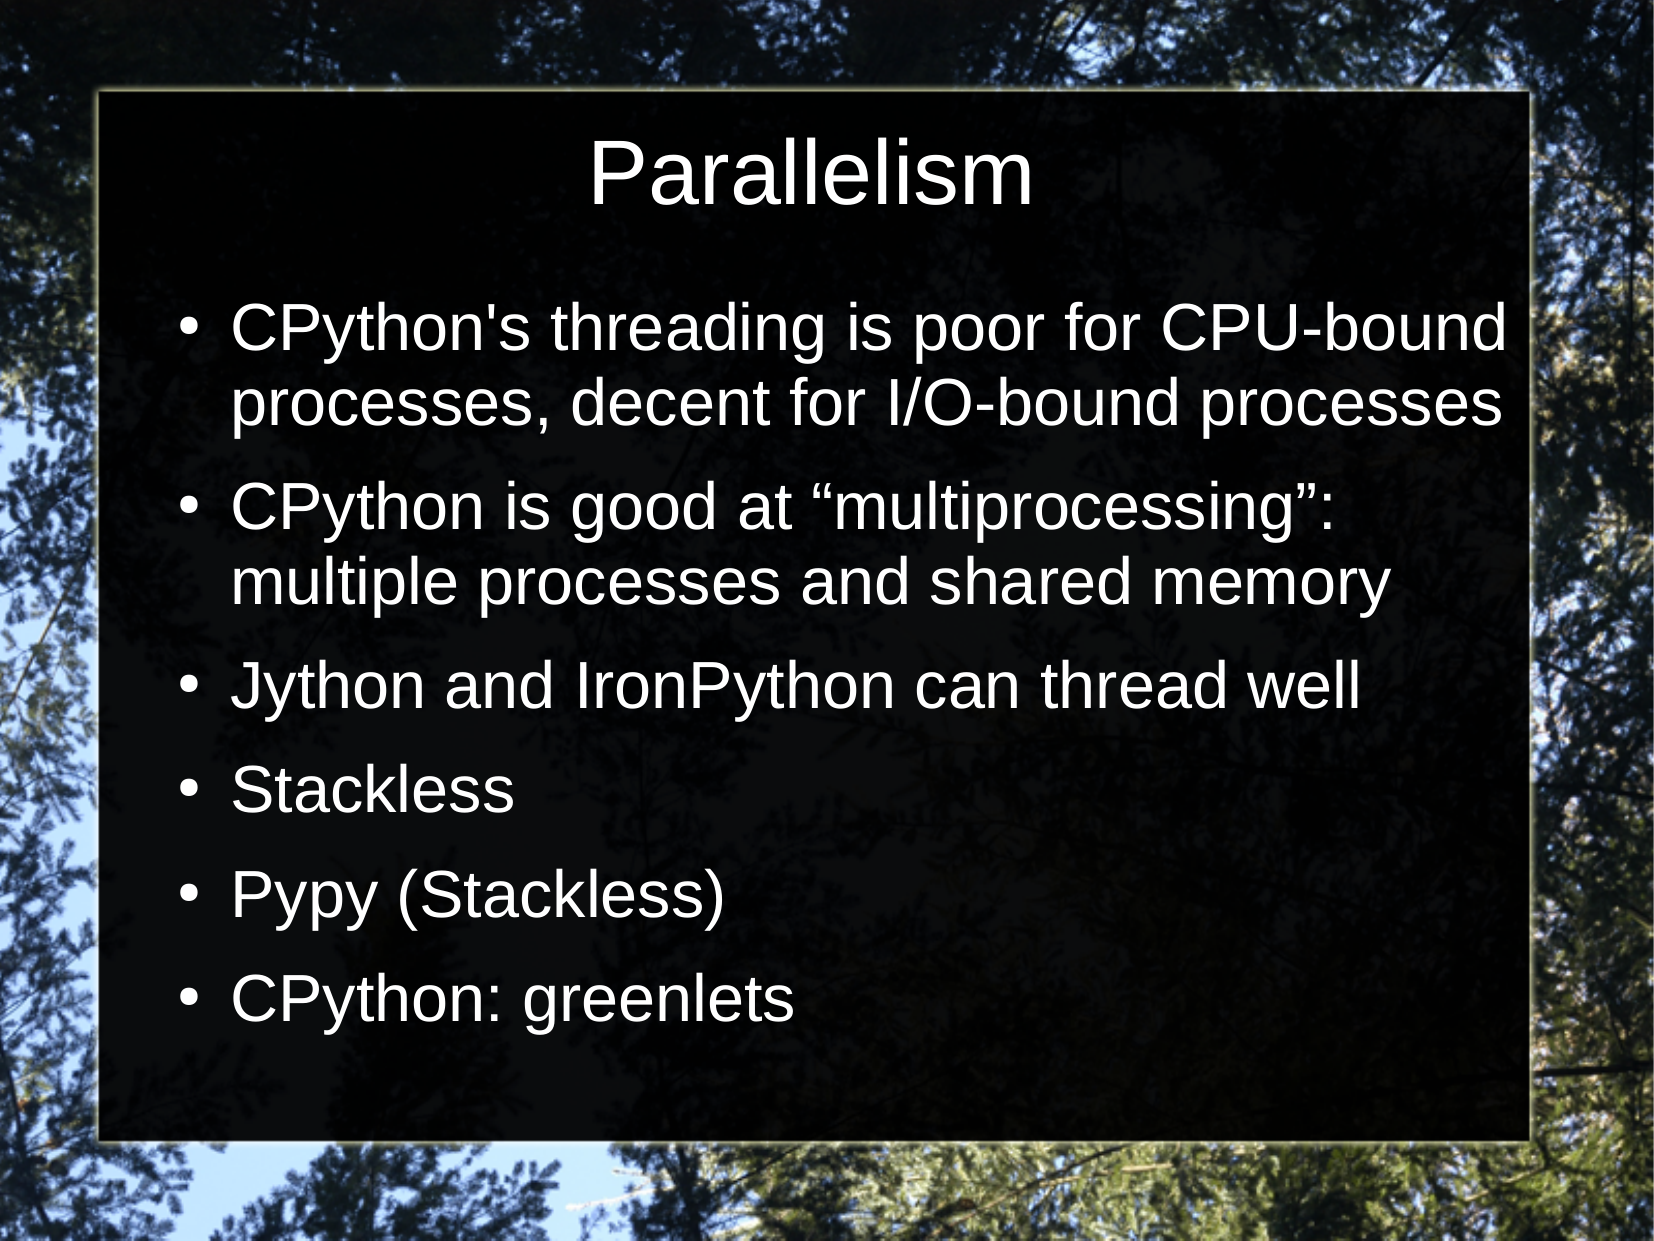

# Parallelism
CPython's threading is poor for CPU-bound processes, decent for I/O-bound processes
CPython is good at “multiprocessing”: multiple processes and shared memory
Jython and IronPython can thread well
Stackless
Pypy (Stackless)
CPython: greenlets